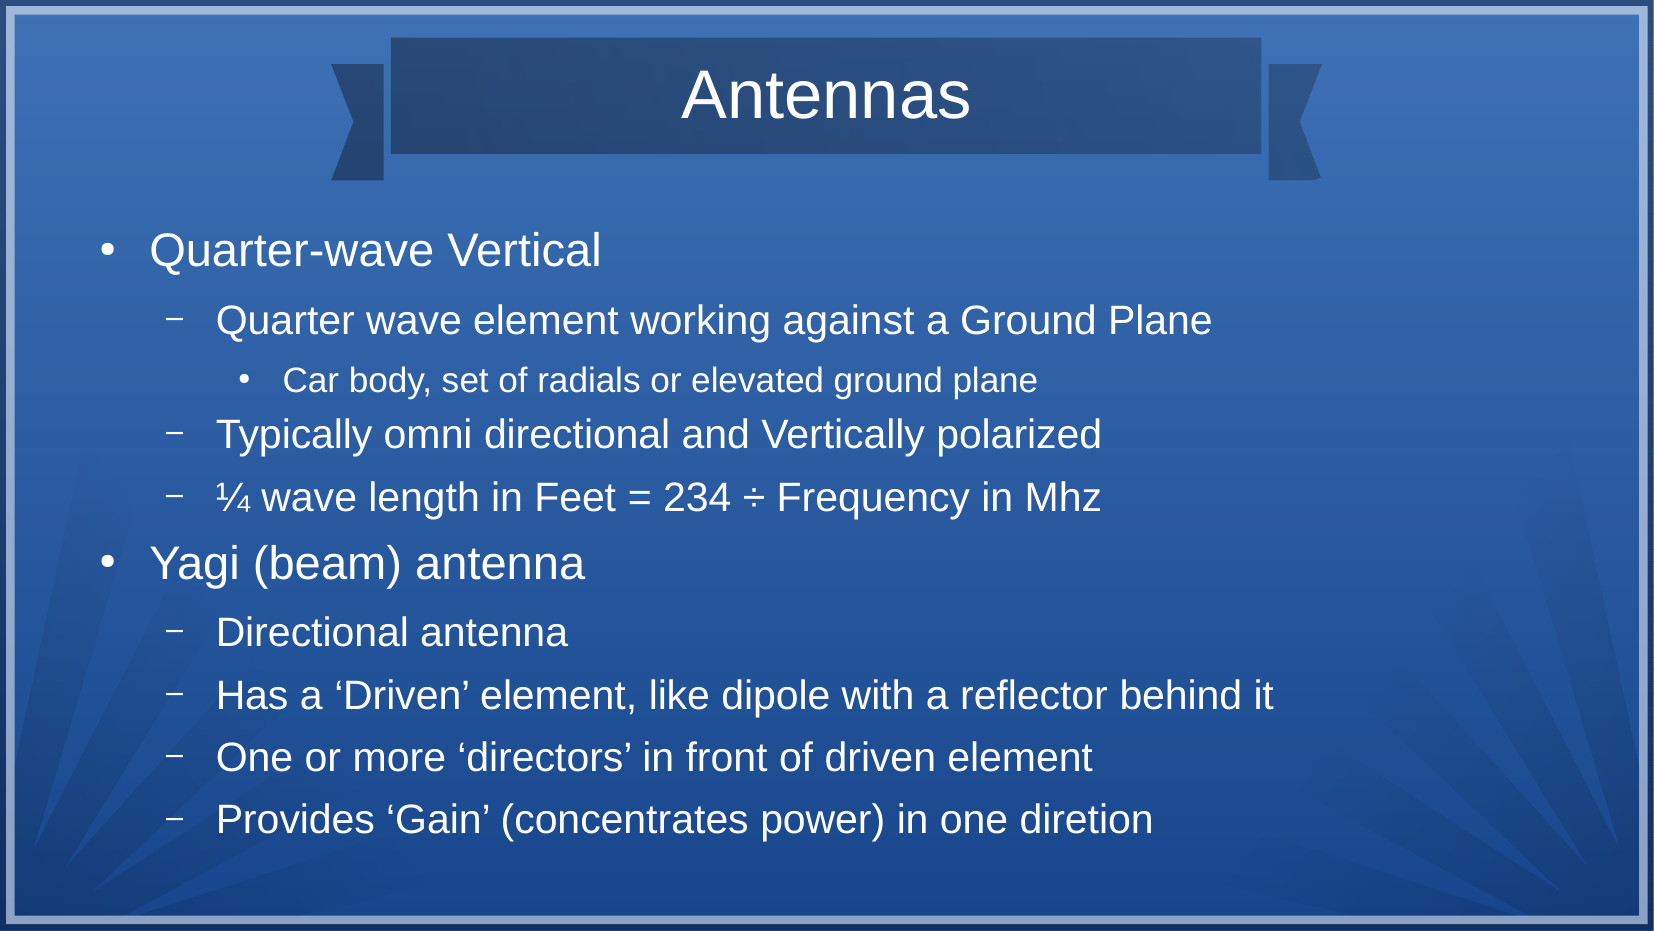

# Antennas
Quarter-wave Vertical
Quarter wave element working against a Ground Plane
Car body, set of radials or elevated ground plane
Typically omni directional and Vertically polarized
¼ wave length in Feet = 234 ÷ Frequency in Mhz
Yagi (beam) antenna
Directional antenna
Has a ‘Driven’ element, like dipole with a reflector behind it
One or more ‘directors’ in front of driven element
Provides ‘Gain’ (concentrates power) in one diretion